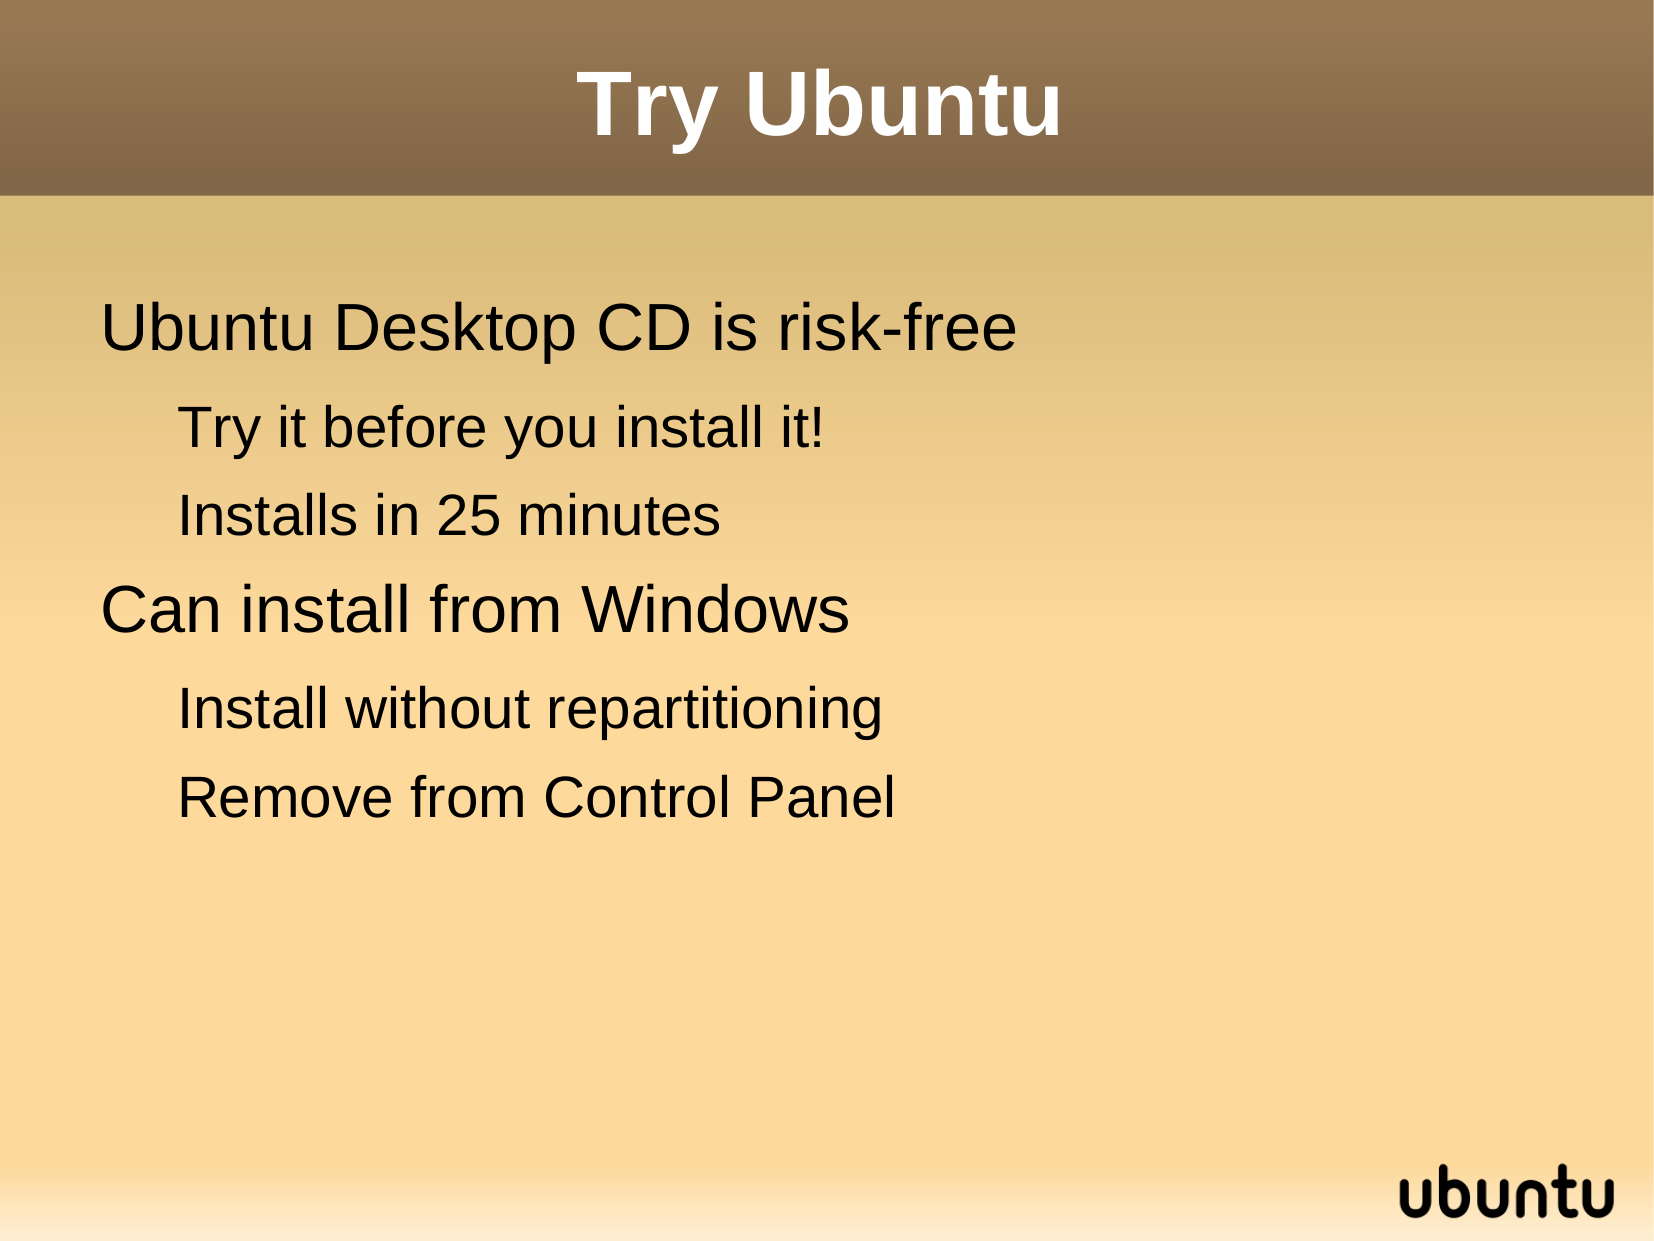

# Try Ubuntu
Ubuntu Desktop CD is risk-free
Try it before you install it!
Installs in 25 minutes
Can install from Windows
Install without repartitioning
Remove from Control Panel